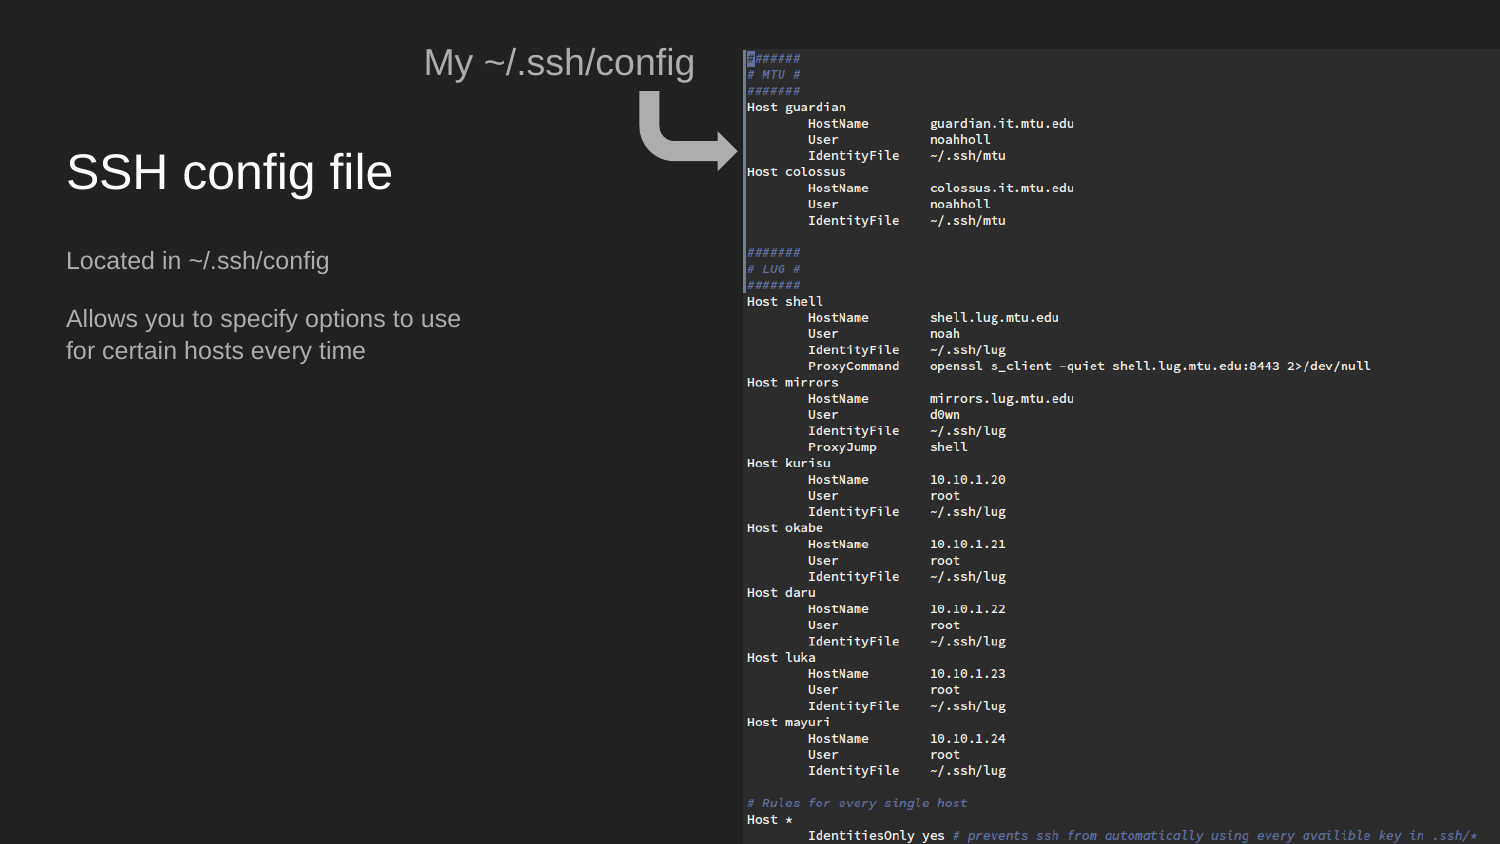

My ~/.ssh/config
# SSH config file
Located in ~/.ssh/config
Allows you to specify options to use for certain hosts every time